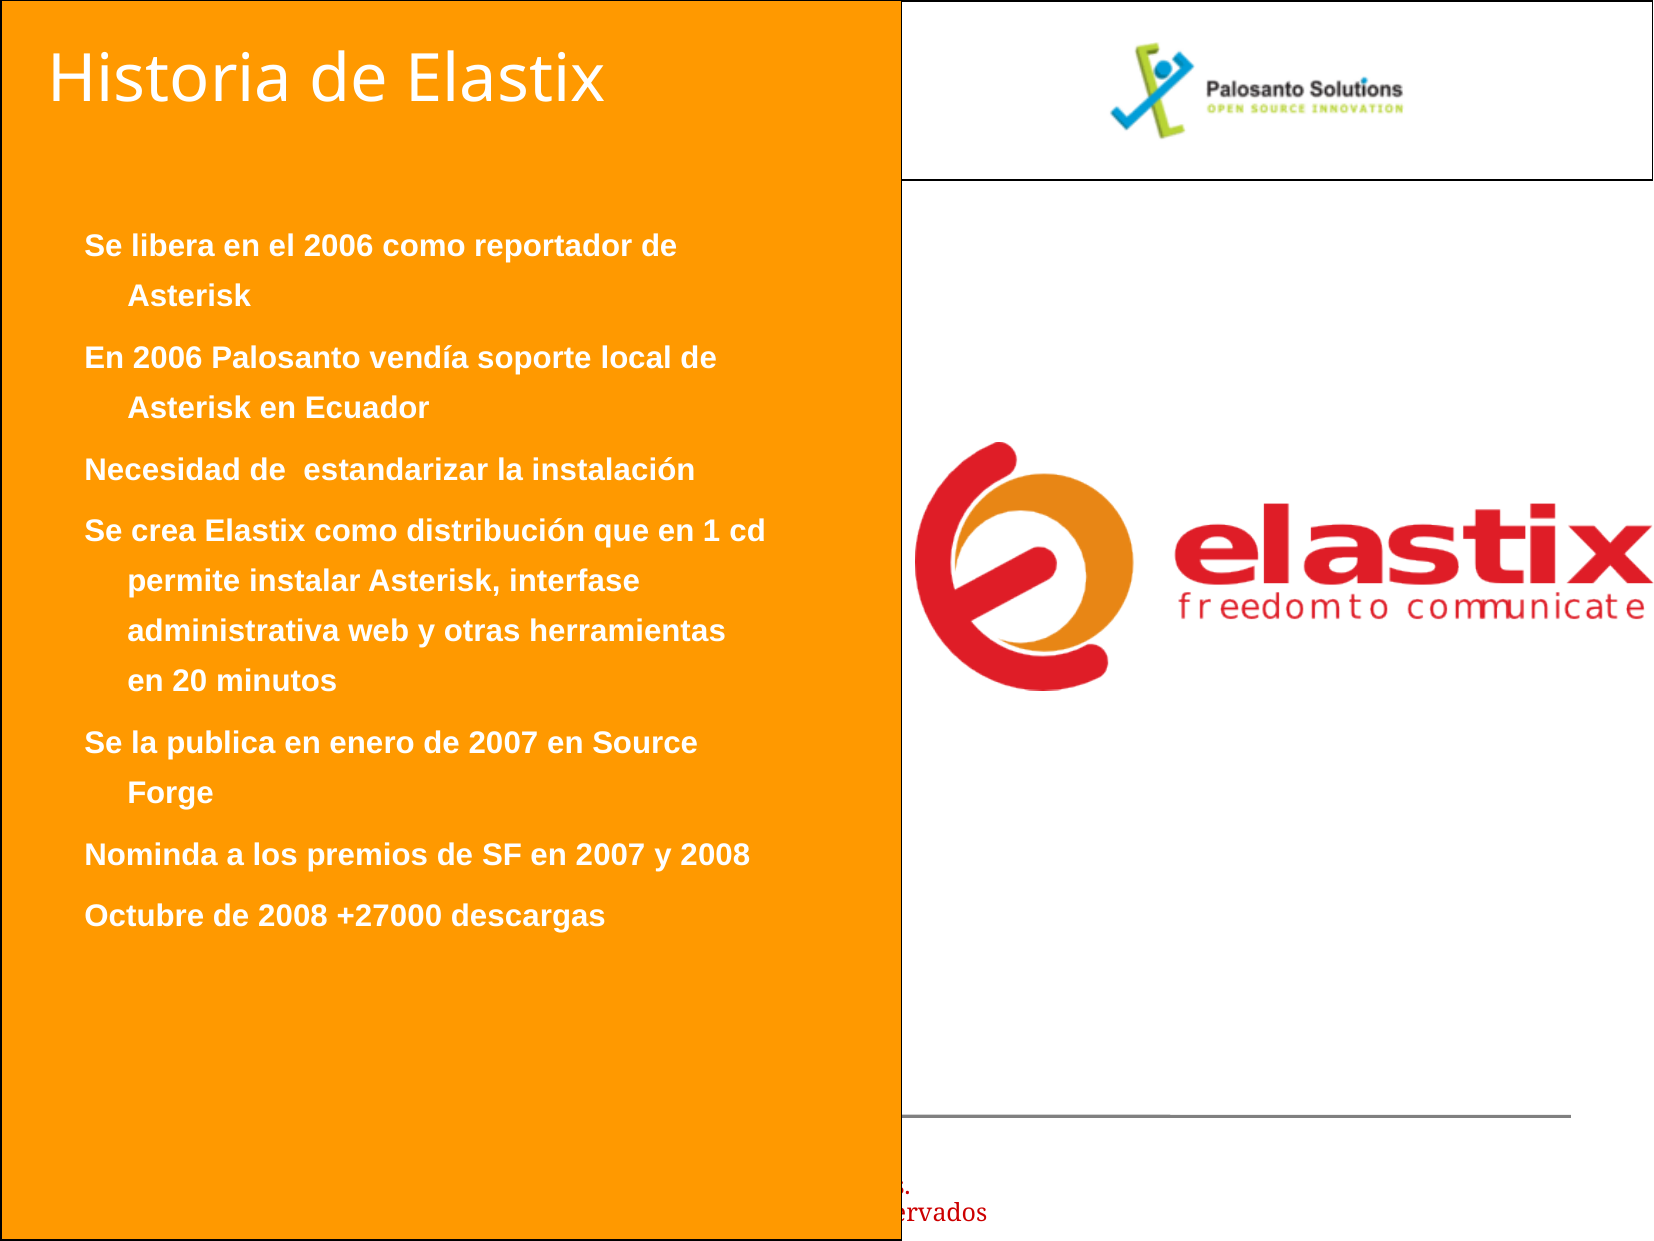

# Historia de Elastix
Se libera en el 2006 como reportador de Asterisk
En 2006 Palosanto vendía soporte local de Asterisk en Ecuador
Necesidad de estandarizar la instalación
Se crea Elastix como distribución que en 1 cd permite instalar Asterisk, interfase administrativa web y otras herramientas en 20 minutos
Se la publica en enero de 2007 en Source Forge
Nominda a los premios de SF en 2007 y 2008
Octubre de 2008 +27000 descargas
© 2008 PaloSanto Solutions. Todos los derechos reservados